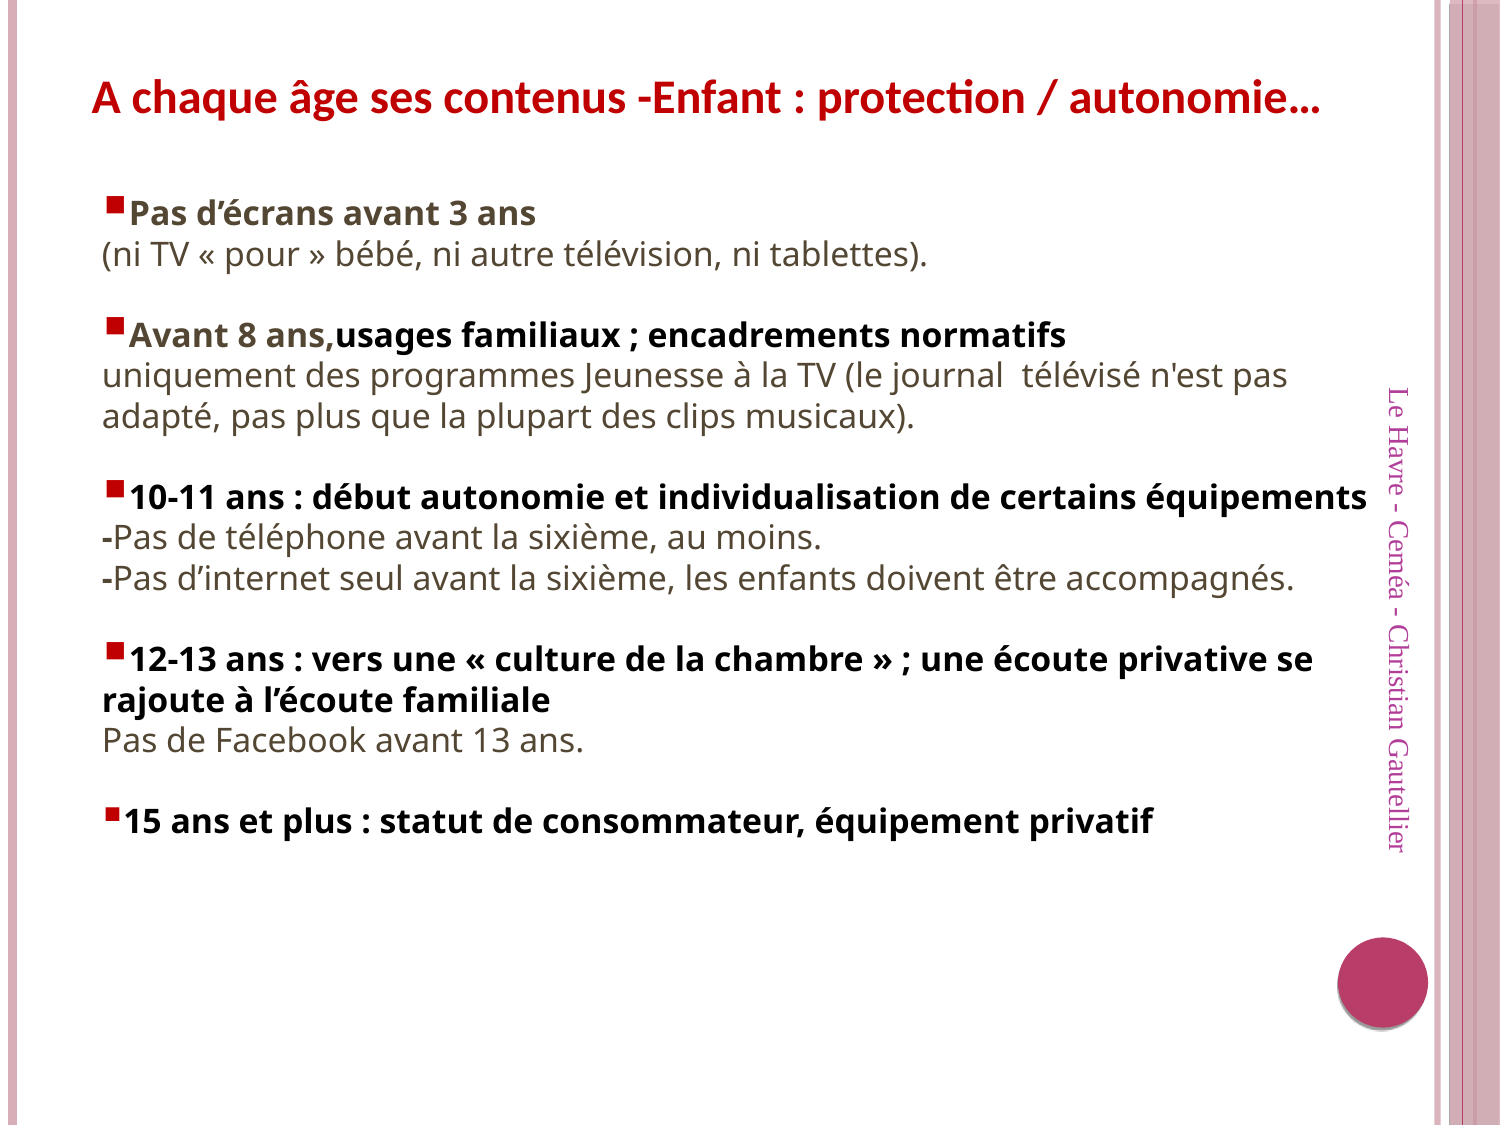

# A chaque âge ses contenus -Enfant : protection / autonomie…
Pas d’écrans avant 3 ans
(ni TV « pour » bébé, ni autre télévision, ni tablettes).
Avant 8 ans,usages familiaux ; encadrements normatifs
uniquement des programmes Jeunesse à la TV (le journal télévisé n'est pas adapté, pas plus que la plupart des clips musicaux).
10-11 ans : début autonomie et individualisation de certains équipements
-Pas de téléphone avant la sixième, au moins.
-Pas d’internet seul avant la sixième, les enfants doivent être accompagnés.
12-13 ans : vers une « culture de la chambre » ; une écoute privative se rajoute à l’écoute familiale
Pas de Facebook avant 13 ans.
15 ans et plus : statut de consommateur, équipement privatif
Le Havre - Ceméa - Christian Gautellier